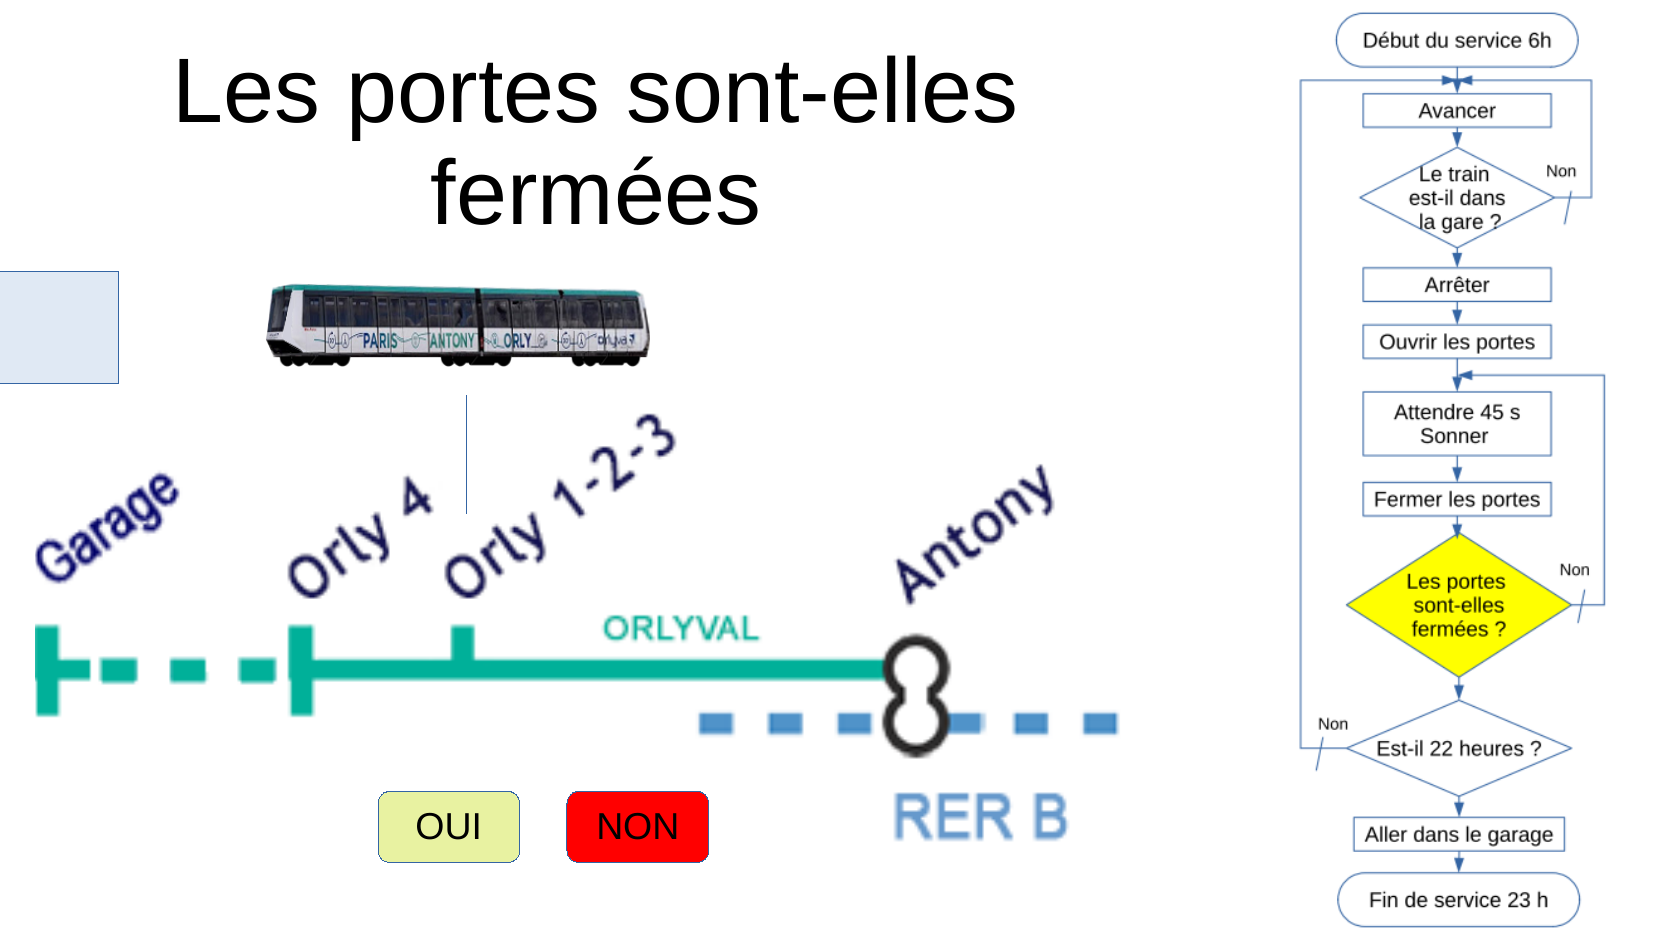

# Les portes sont-elles fermées
OUI
NON